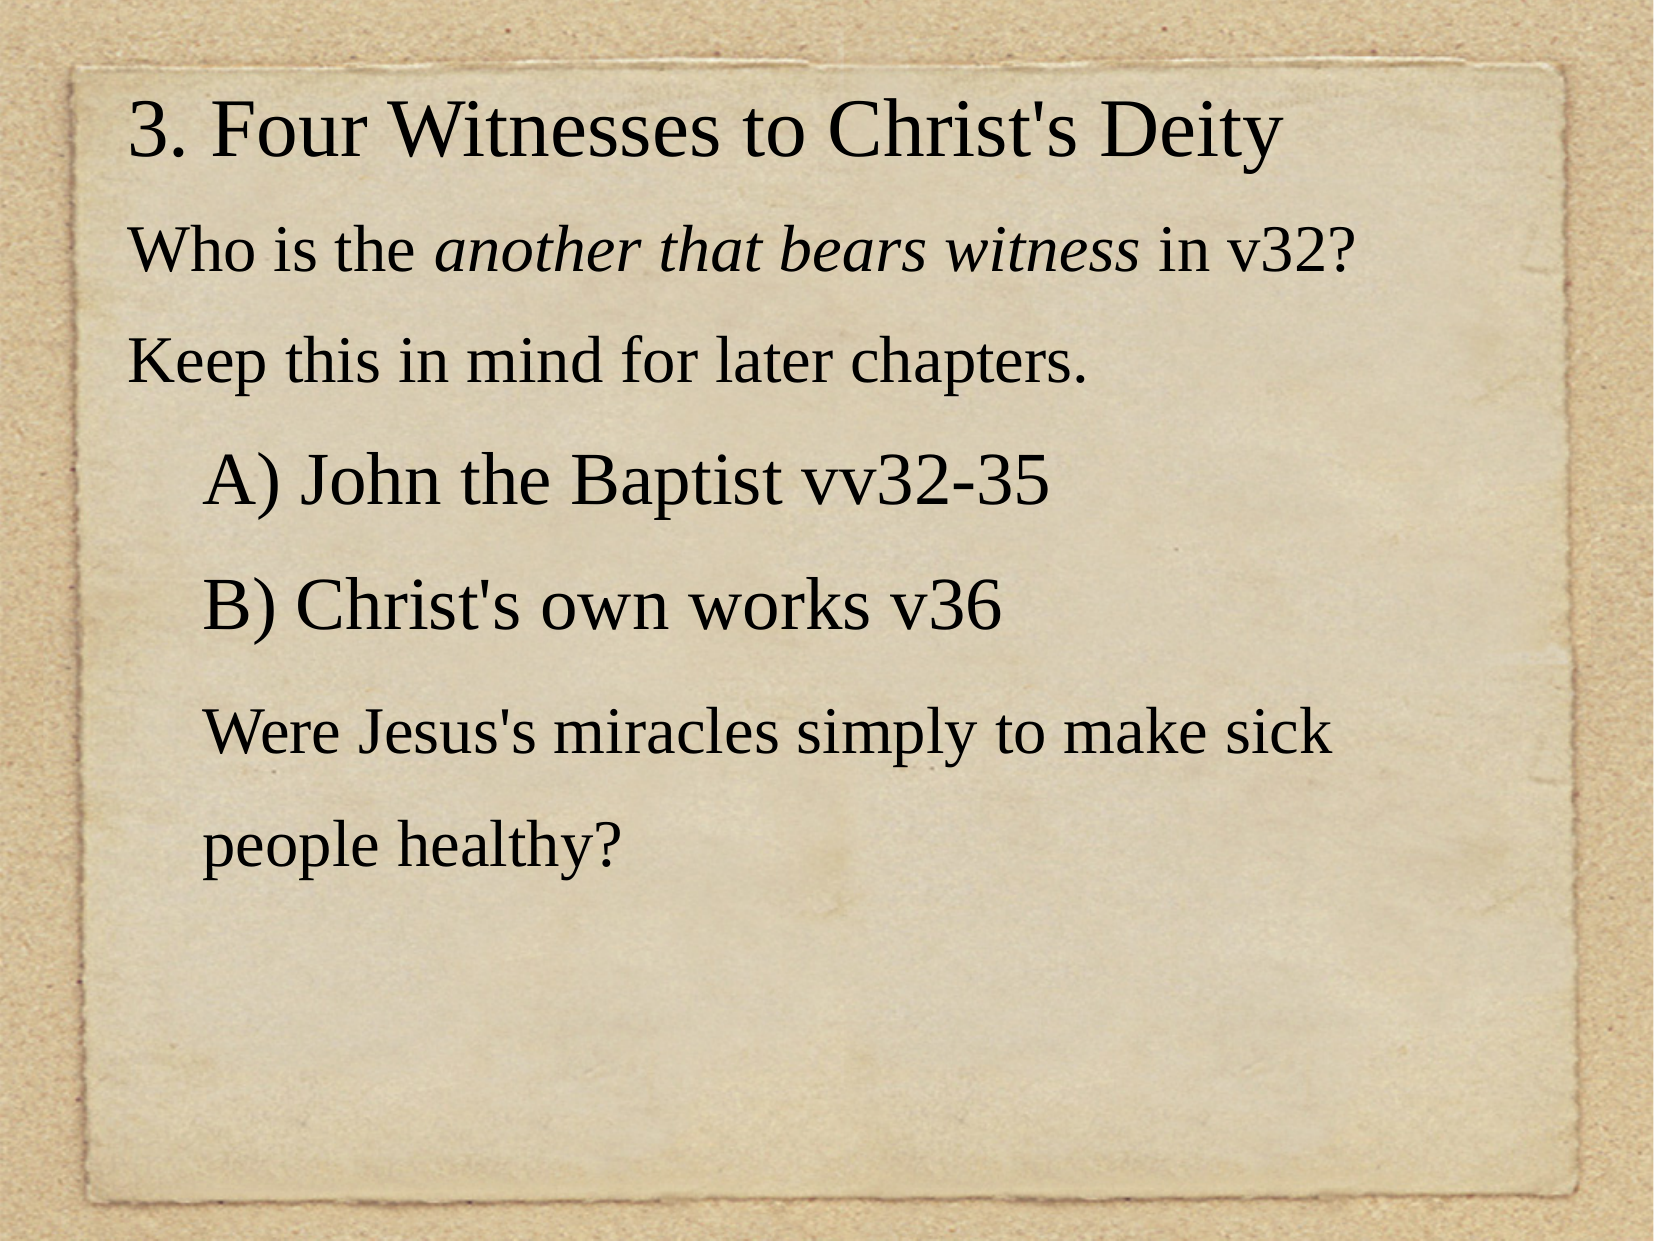

3. Four Witnesses to Christ's Deity
Who is the another that bears witness in v32? Keep this in mind for later chapters.
	A) John the Baptist vv32-35
	B) Christ's own works v36
	Were Jesus's miracles simply to make sick 			people healthy?